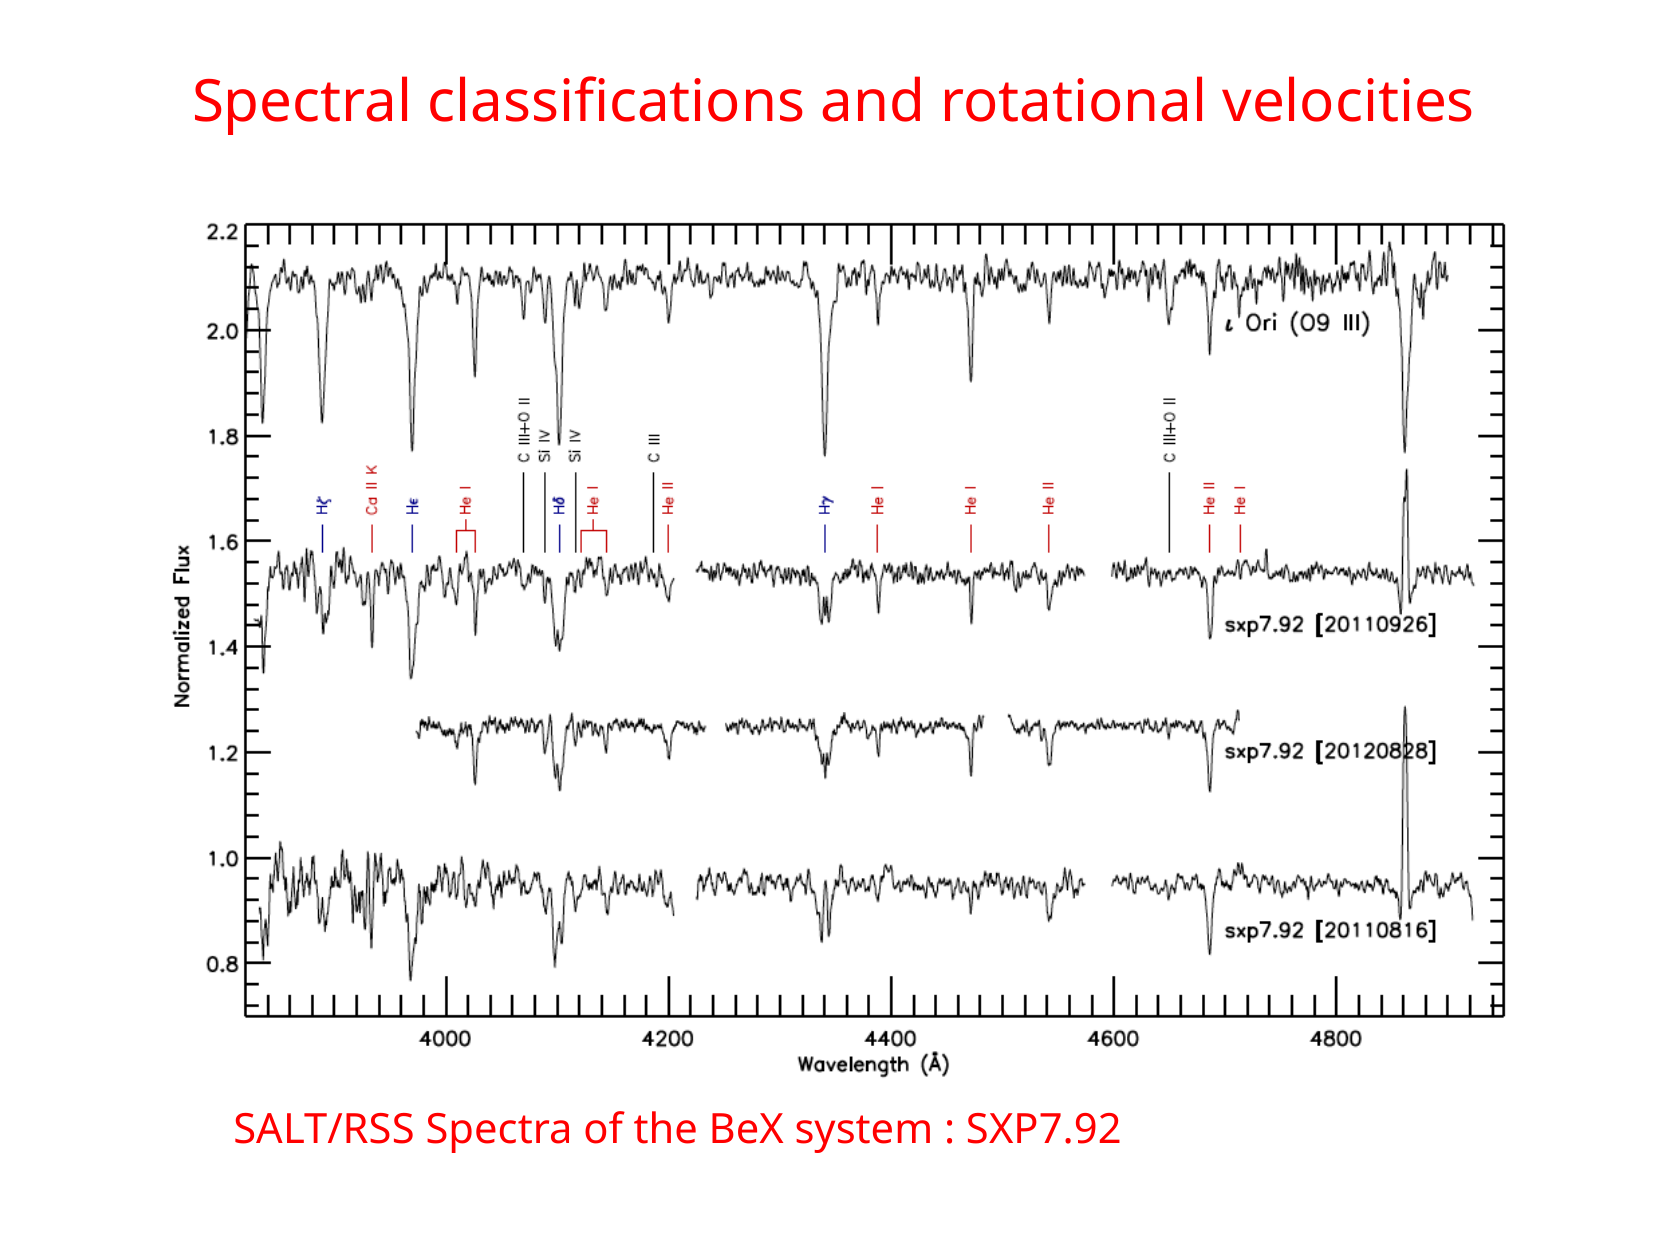

Spectral classifications and rotational velocities
SALT/RSS Spectra of the BeX system : SXP7.92